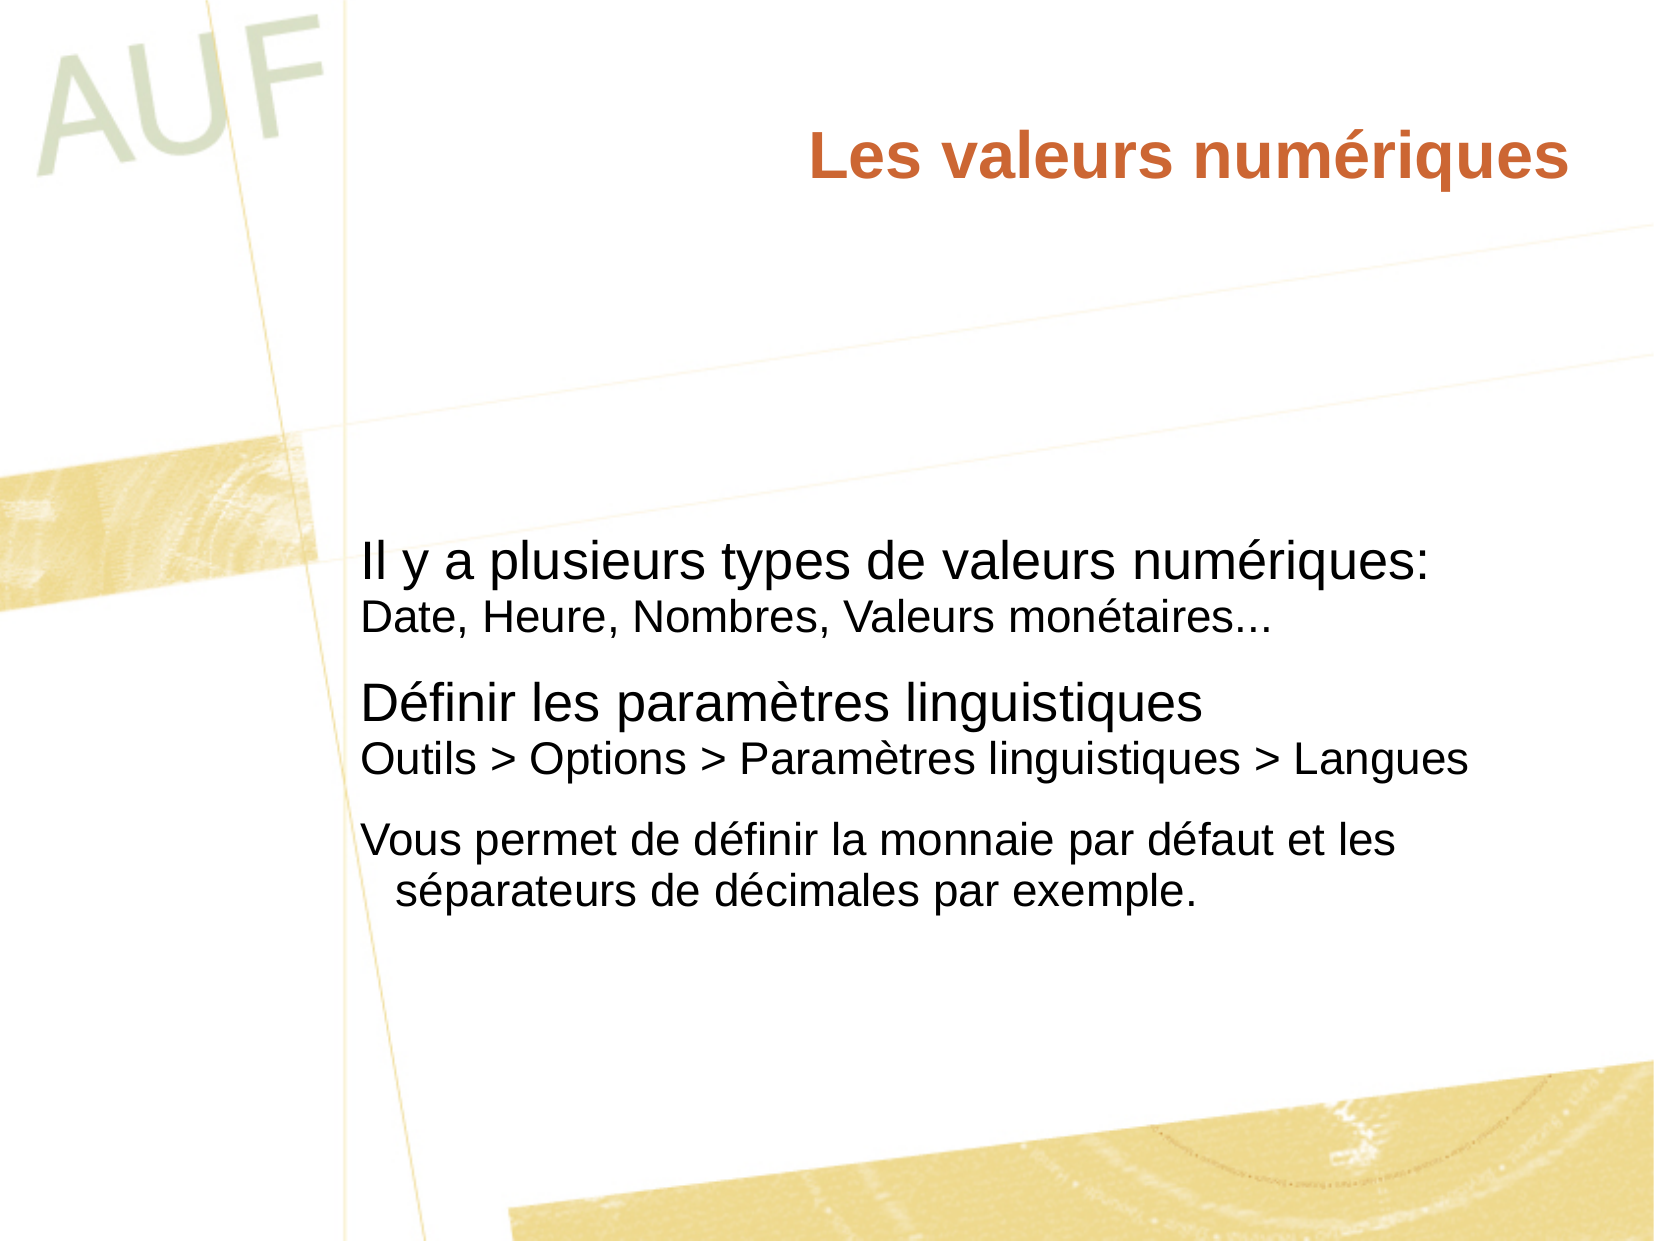

# Les valeurs numériques
Il y a plusieurs types de valeurs numériques:
Date, Heure, Nombres, Valeurs monétaires...
Définir les paramètres linguistiques
Outils > Options > Paramètres linguistiques > Langues
Vous permet de définir la monnaie par défaut et les séparateurs de décimales par exemple.